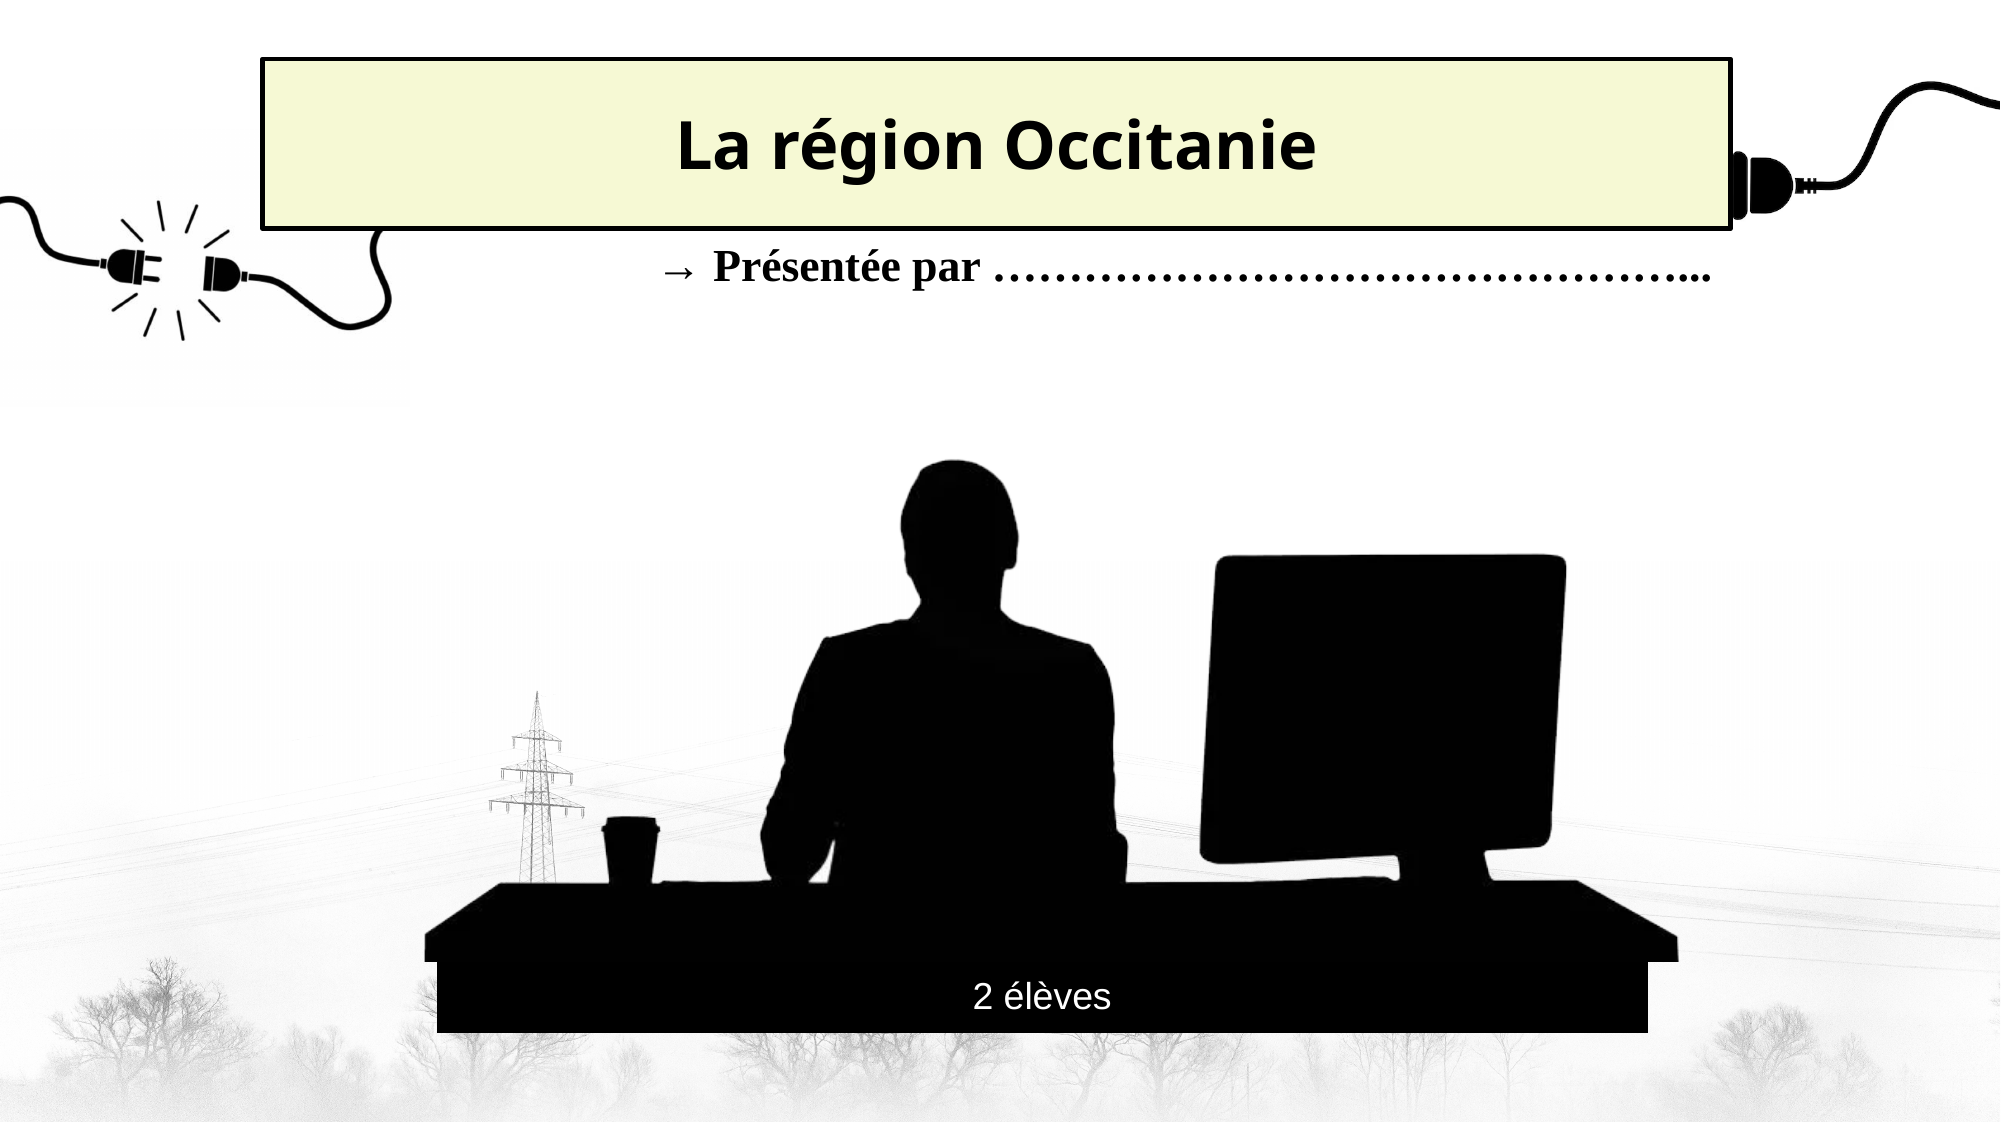

La région Occitanie
→ Présentée par ………………………………………...
2 élèves